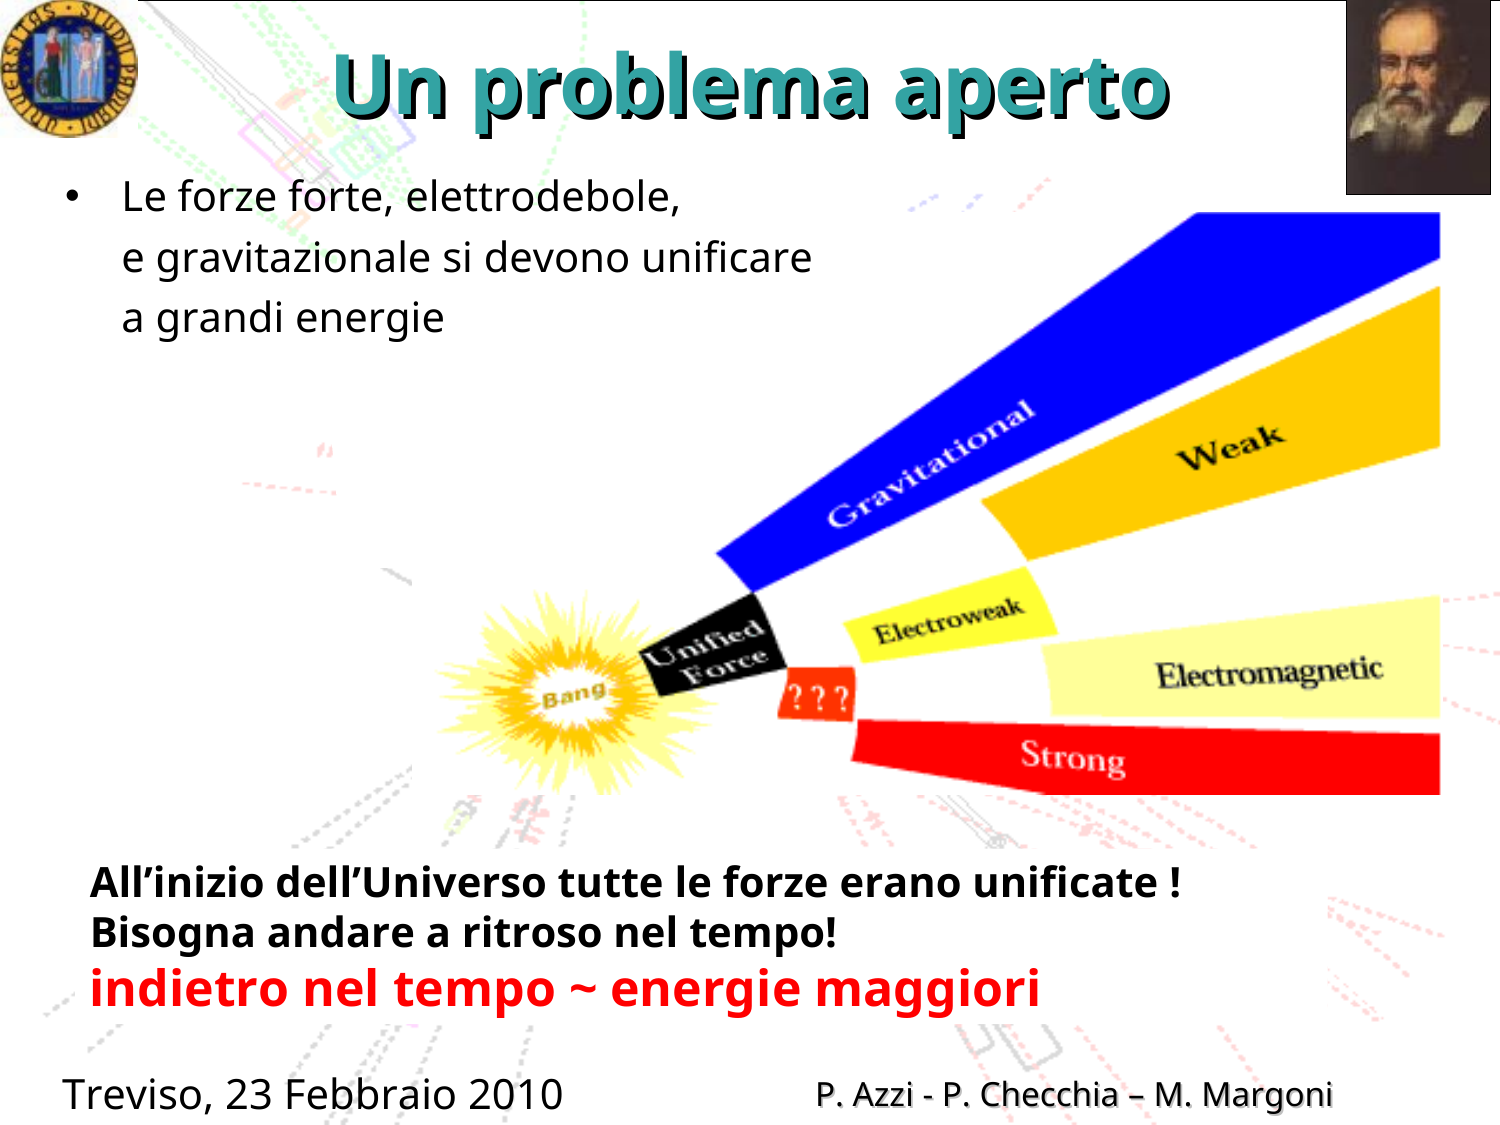

# Un problema aperto
Le forze forte, elettrodebole,
e gravitazionale si devono unificare
a grandi energie
All’inizio dell’Universo tutte le forze erano unificate !
Bisogna andare a ritroso nel tempo!
indietro nel tempo ~ energie maggiori